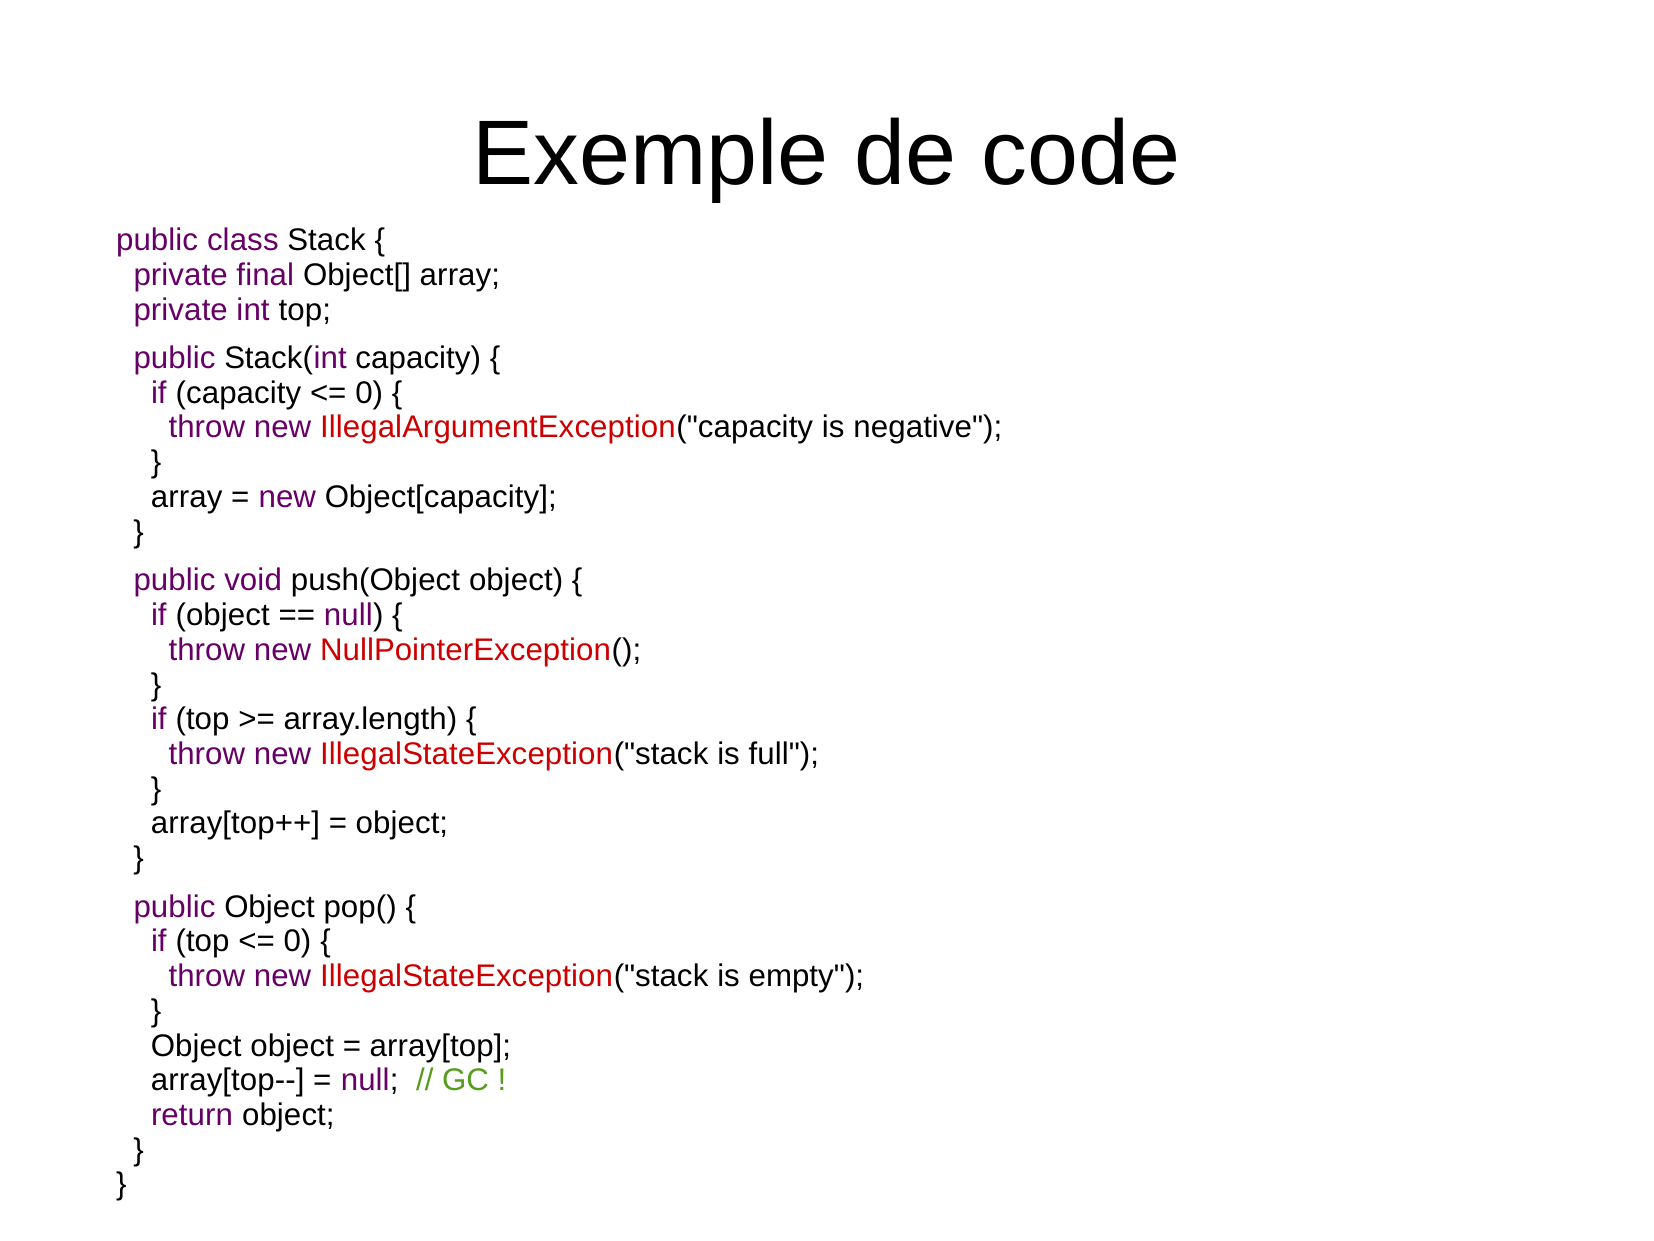

# Exemple de code
public class Stack {
 private final Object[] array;
 private int top;
 public Stack(int capacity) {
 if (capacity <= 0) {
 throw new IllegalArgumentException("capacity is negative");
 }
 array = new Object[capacity];
 }
 public void push(Object object) {
 if (object == null) {
 throw new NullPointerException();
 }
 if (top >= array.length) {
 throw new IllegalStateException("stack is full");
 }
 array[top++] = object;
 }
 public Object pop() {
 if (top <= 0) {
 throw new IllegalStateException("stack is empty");
 }
 Object object = array[top];
 array[top--] = null; // GC !
 return object;
 }
}